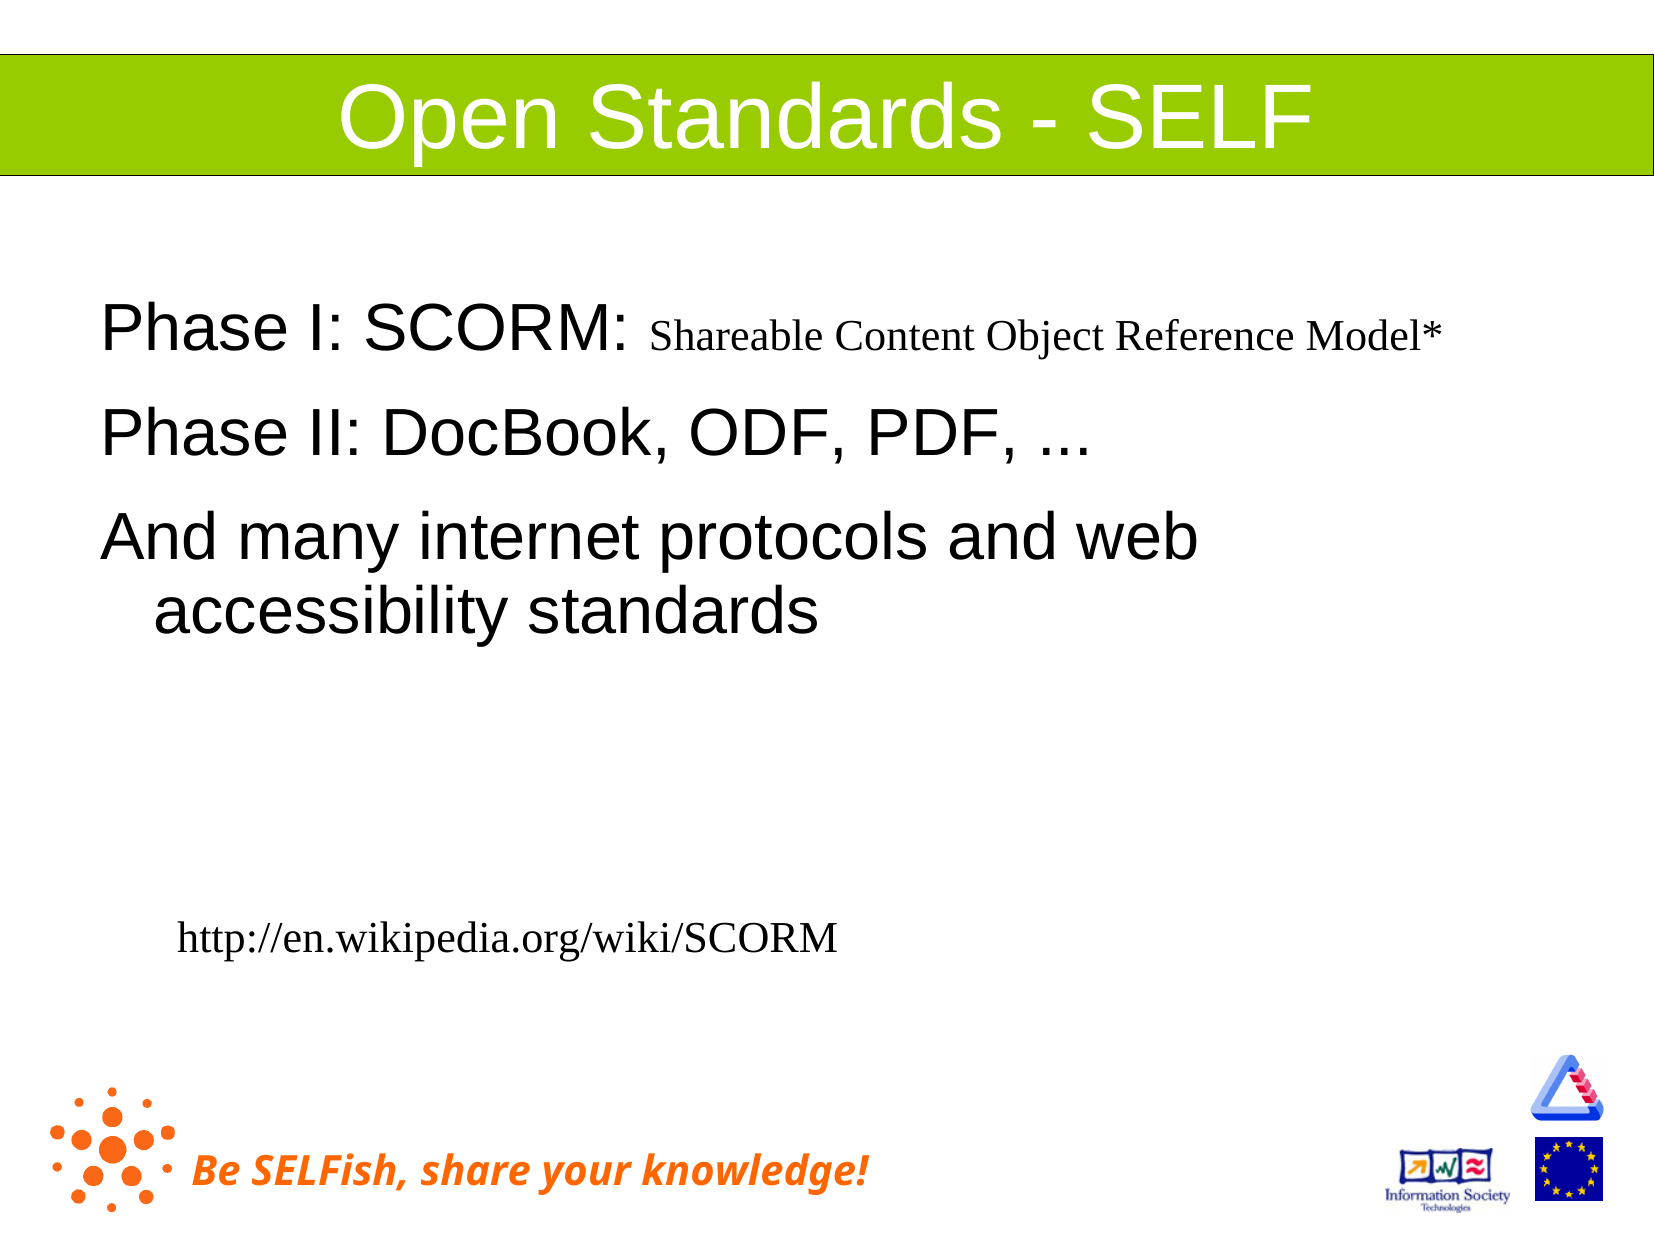

# Open Standards - SELF
Phase I: SCORM: Shareable Content Object Reference Model*
Phase II: DocBook, ODF, PDF, ...
And many internet protocols and web accessibility standards
http://en.wikipedia.org/wiki/SCORM